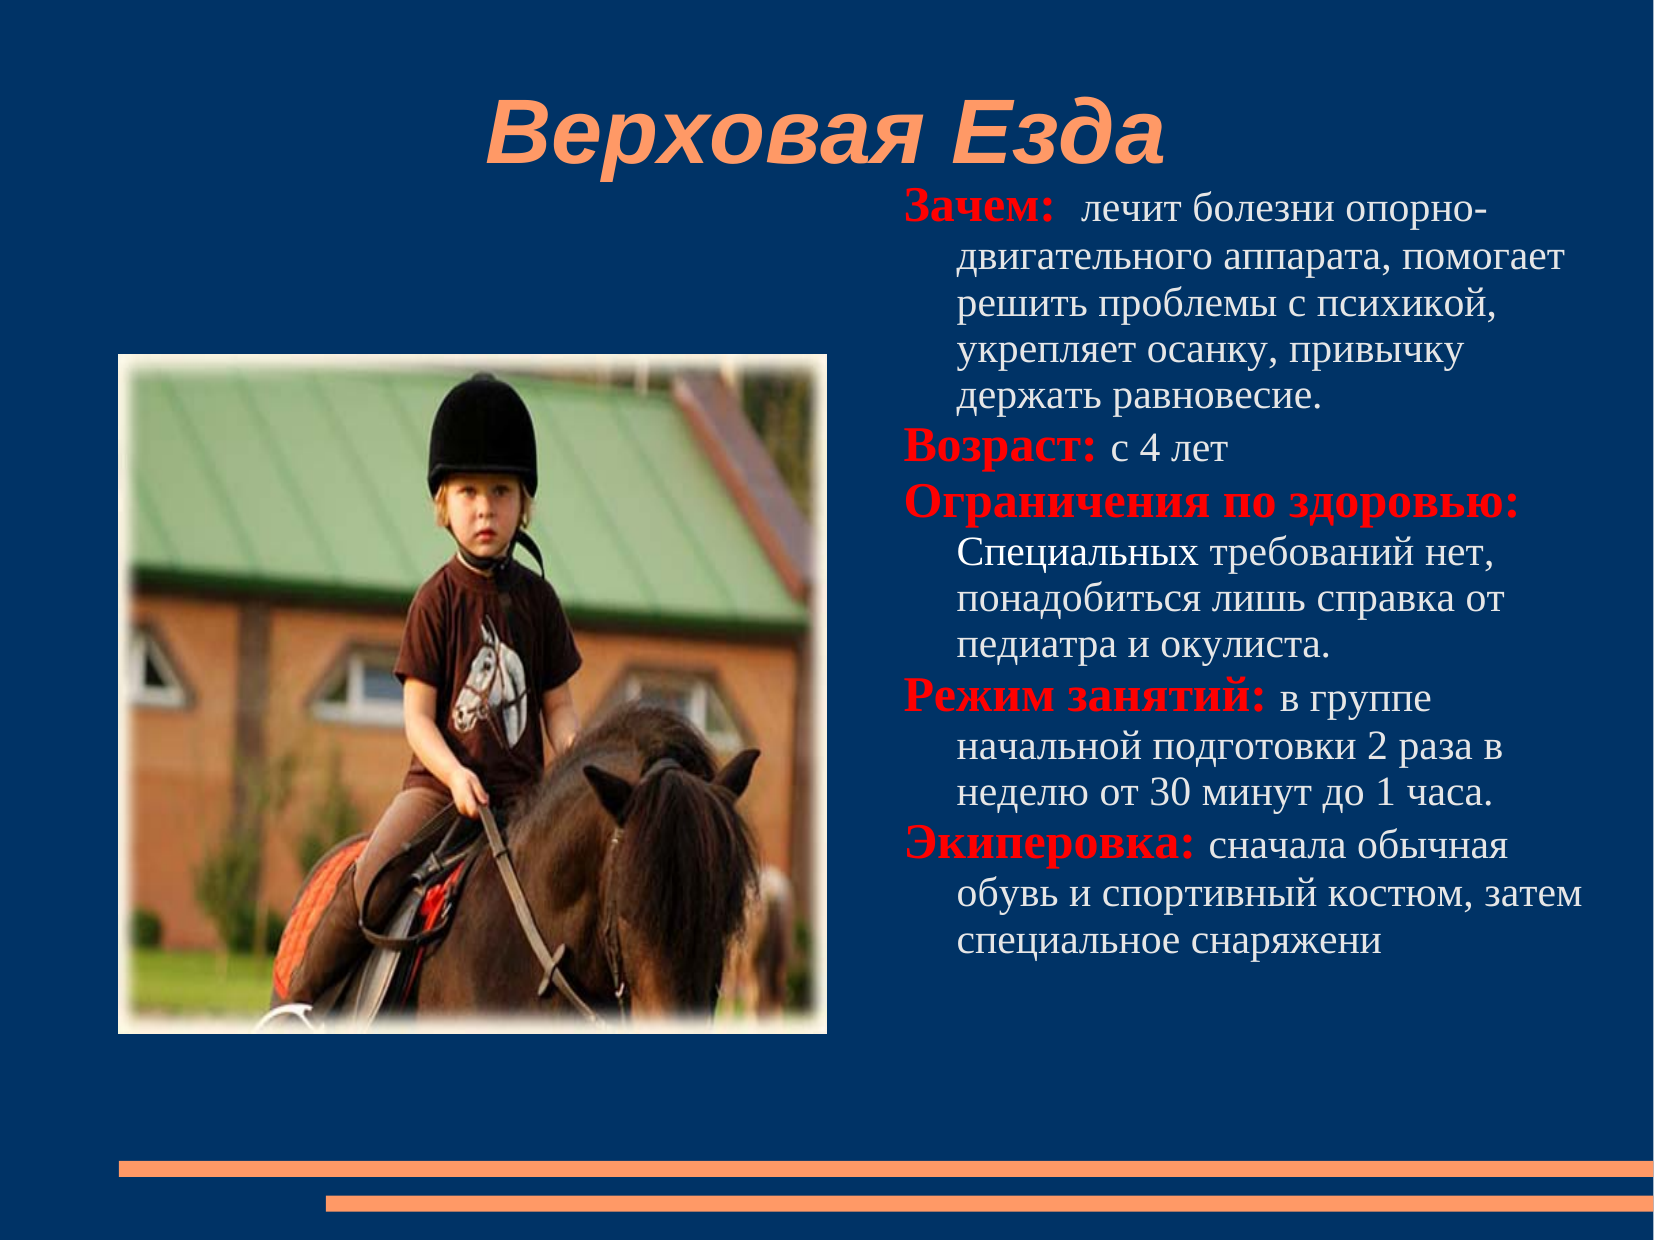

# Верховая Езда
Зачем: лечит болезни опорно-двигательного аппарата, помогает решить проблемы с психикой, укрепляет осанку, привычку держать равновесие.
Возраст: с 4 лет
Ограничения по здоровью: Специальных требований нет, понадобиться лишь справка от педиатра и окулиста.
Режим занятий: в группе начальной подготовки 2 раза в неделю от 30 минут до 1 часа.
Экиперовка: сначала обычная обувь и спортивный костюм, затем специальное снаряжени